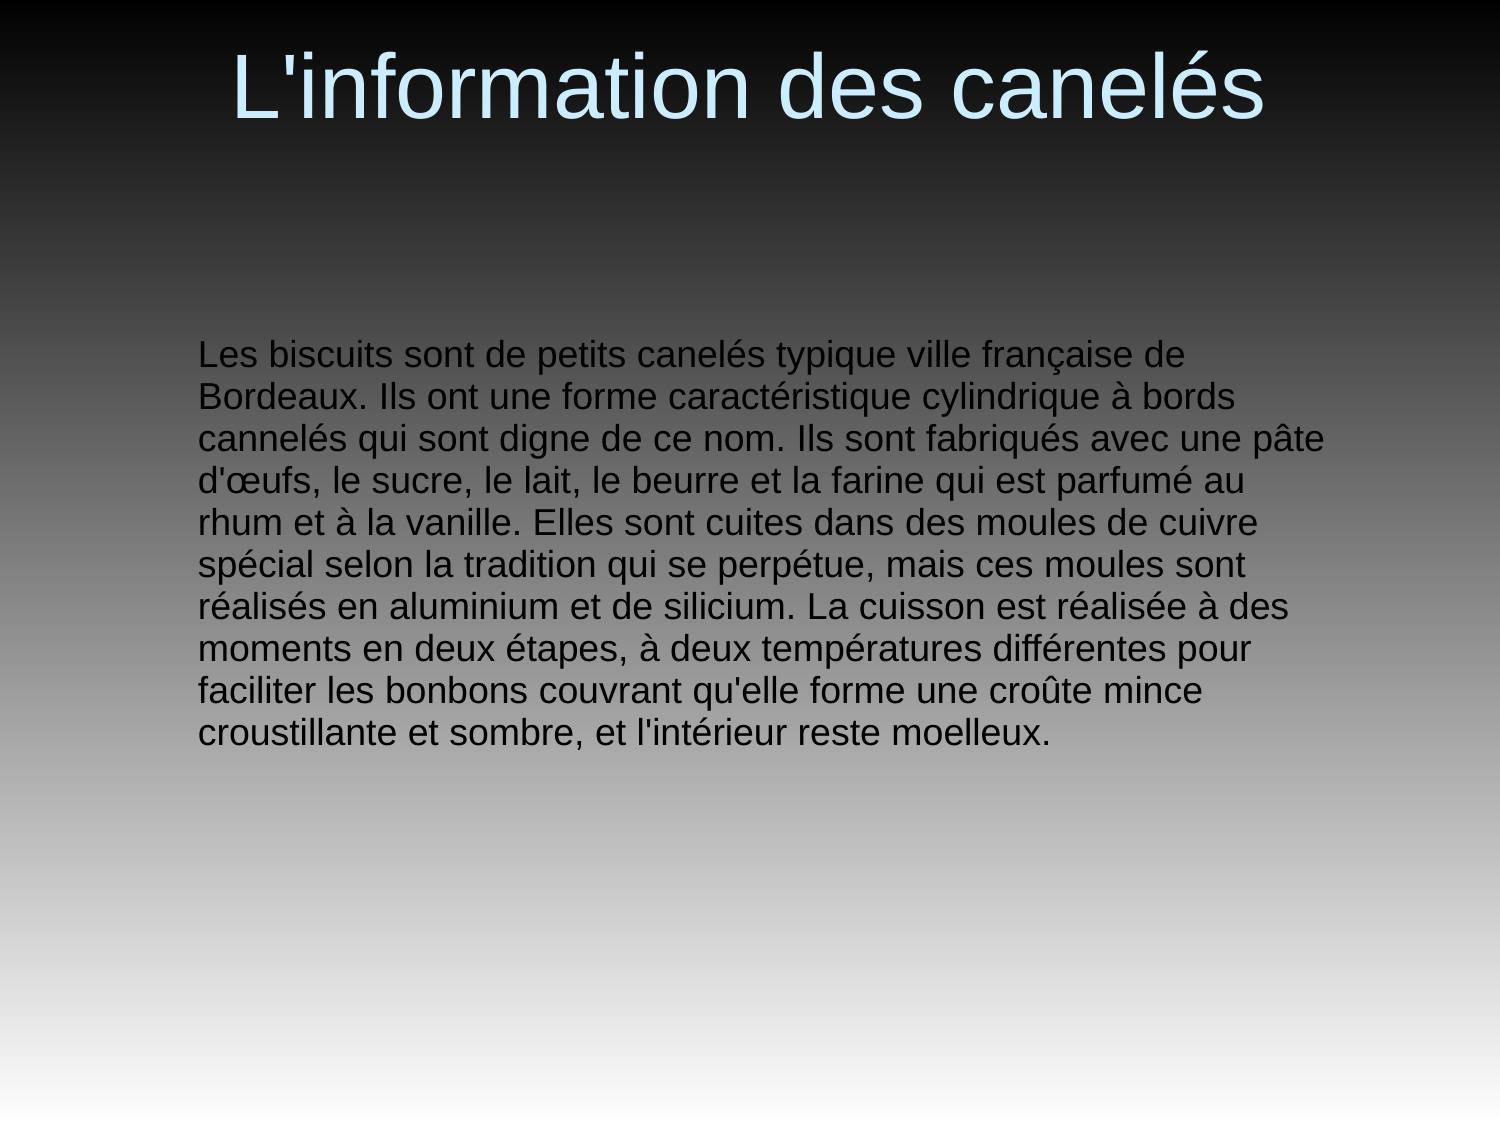

# L'information des canelés
Les biscuits sont de petits canelés typique ville française de Bordeaux. Ils ont une forme caractéristique cylindrique à bords cannelés qui sont digne de ce nom. Ils sont fabriqués avec une pâte d'œufs, le sucre, le lait, le beurre et la farine qui est parfumé au rhum et à la vanille. Elles sont cuites dans des moules de cuivre spécial selon la tradition qui se perpétue, mais ces moules sont réalisés en aluminium et de silicium. La cuisson est réalisée à des moments en deux étapes, à deux températures différentes pour faciliter les bonbons couvrant qu'elle forme une croûte mince croustillante et sombre, et l'intérieur reste moelleux.